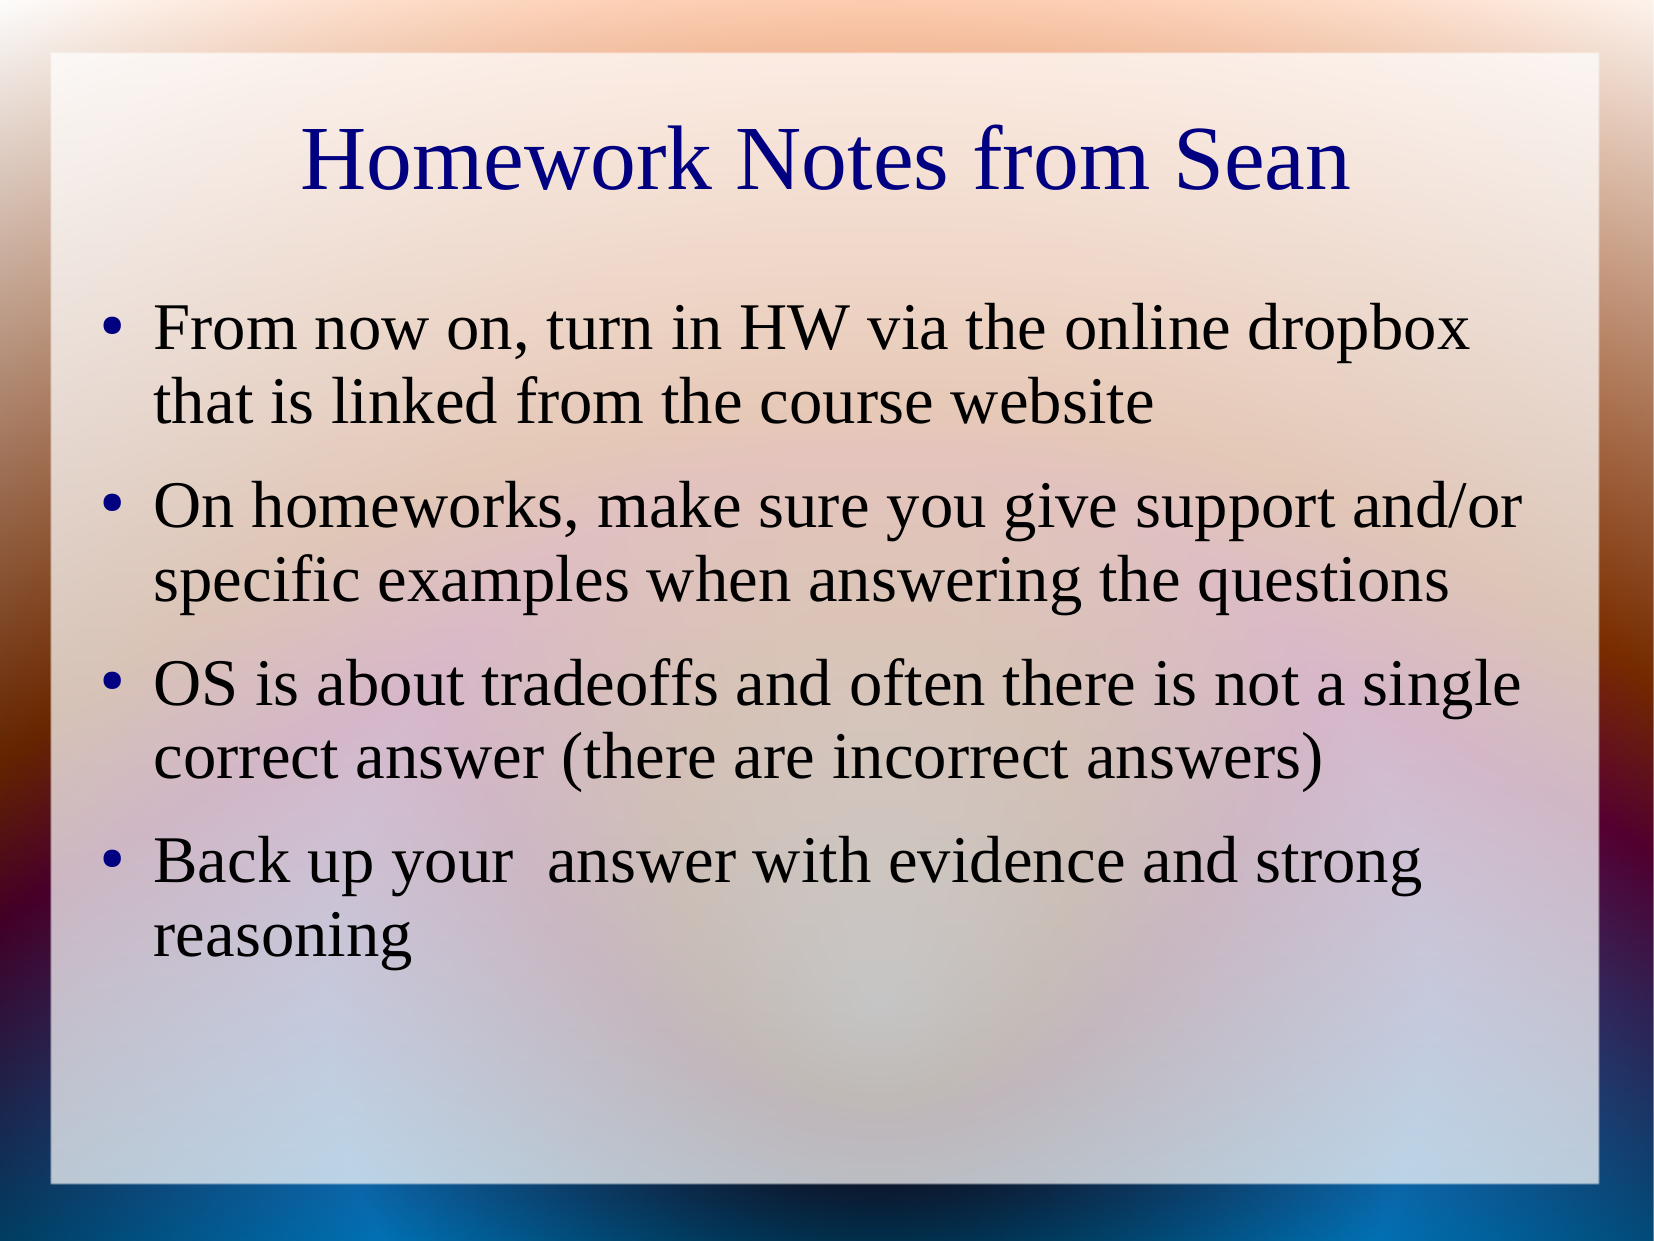

# Homework Notes from Sean
From now on, turn in HW via the online dropbox that is linked from the course website
On homeworks, make sure you give support and/or specific examples when answering the questions
OS is about tradeoffs and often there is not a single correct answer (there are incorrect answers)
Back up your answer with evidence and strong reasoning